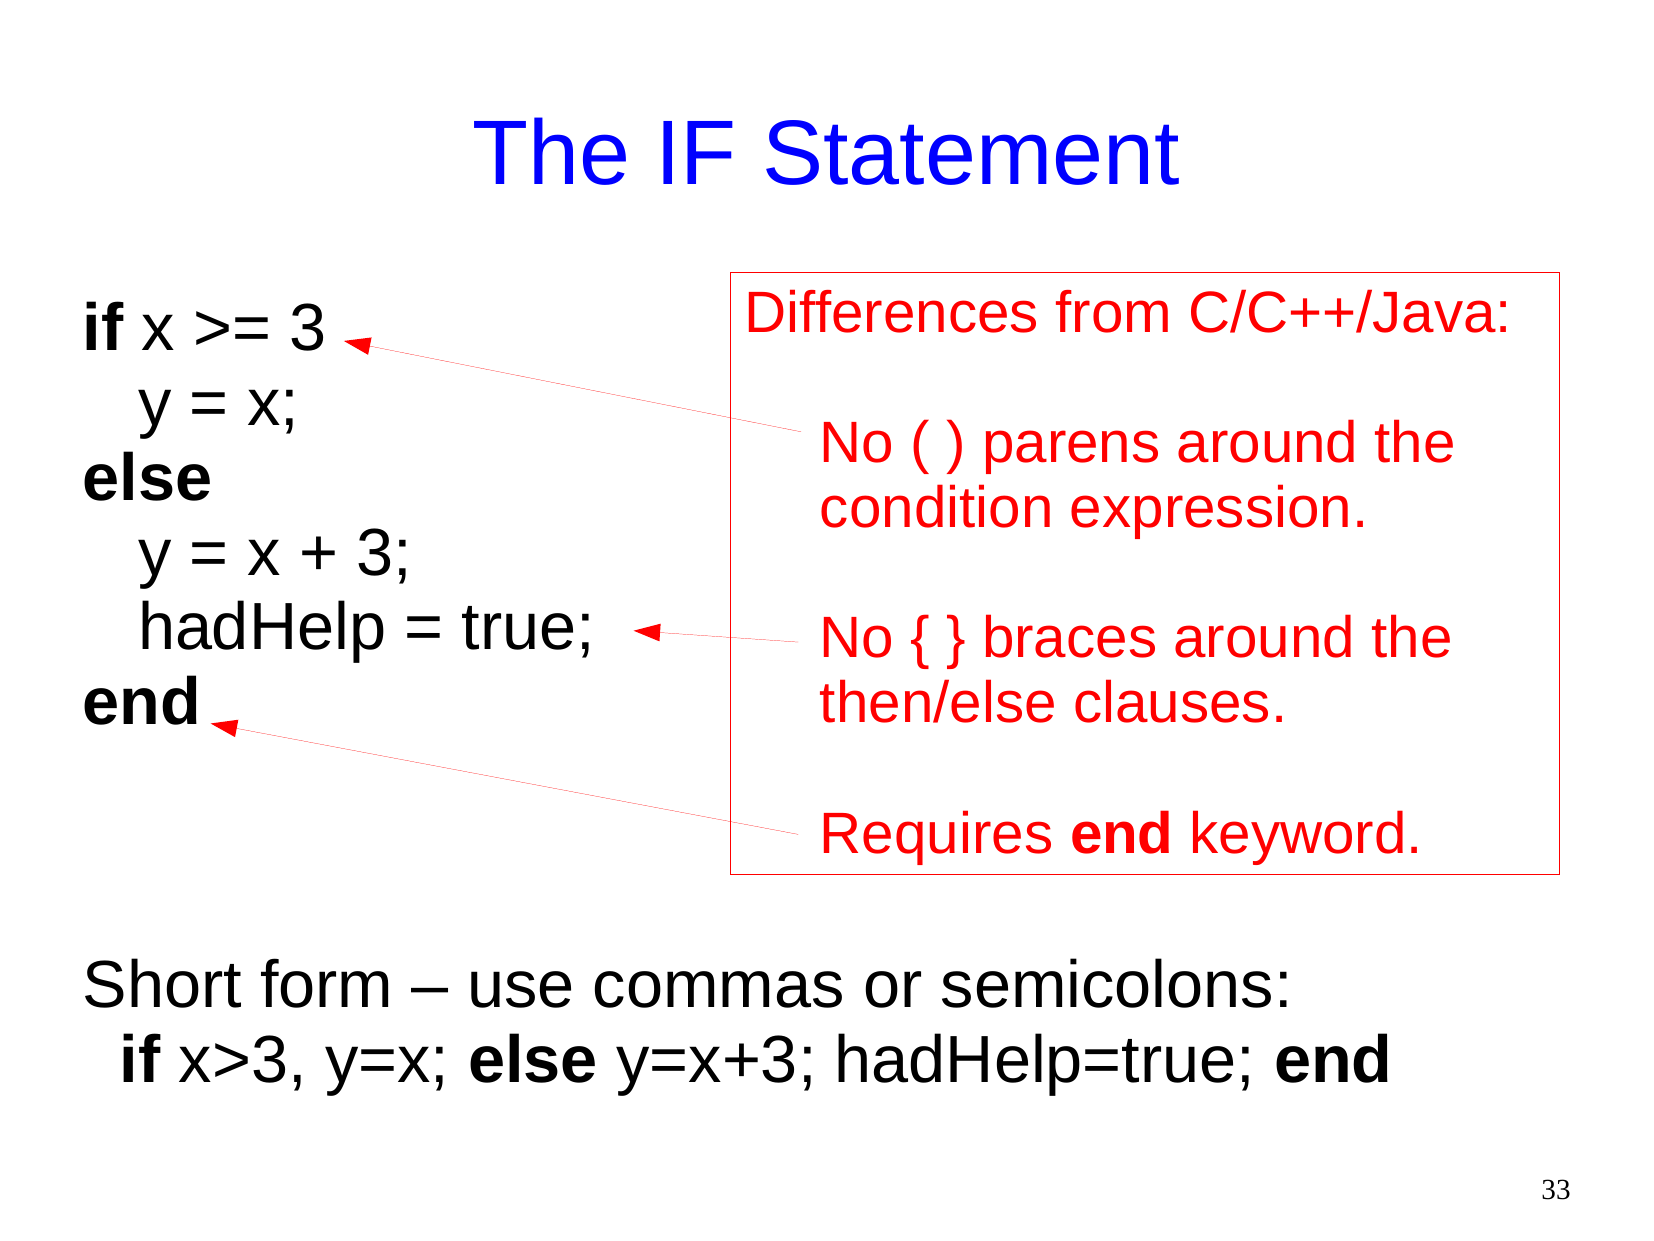

# The IF Statement
Differences from C/C++/Java:
	No ( ) parens around the
	condition expression.
	No { } braces around the
	then/else clauses.
	Requires end keyword.
if x >= 3
 y = x;
else
 y = x + 3;
 hadHelp = true;
end
Short form – use commas or semicolons:
 if x>3, y=x; else y=x+3; hadHelp=true; end
33